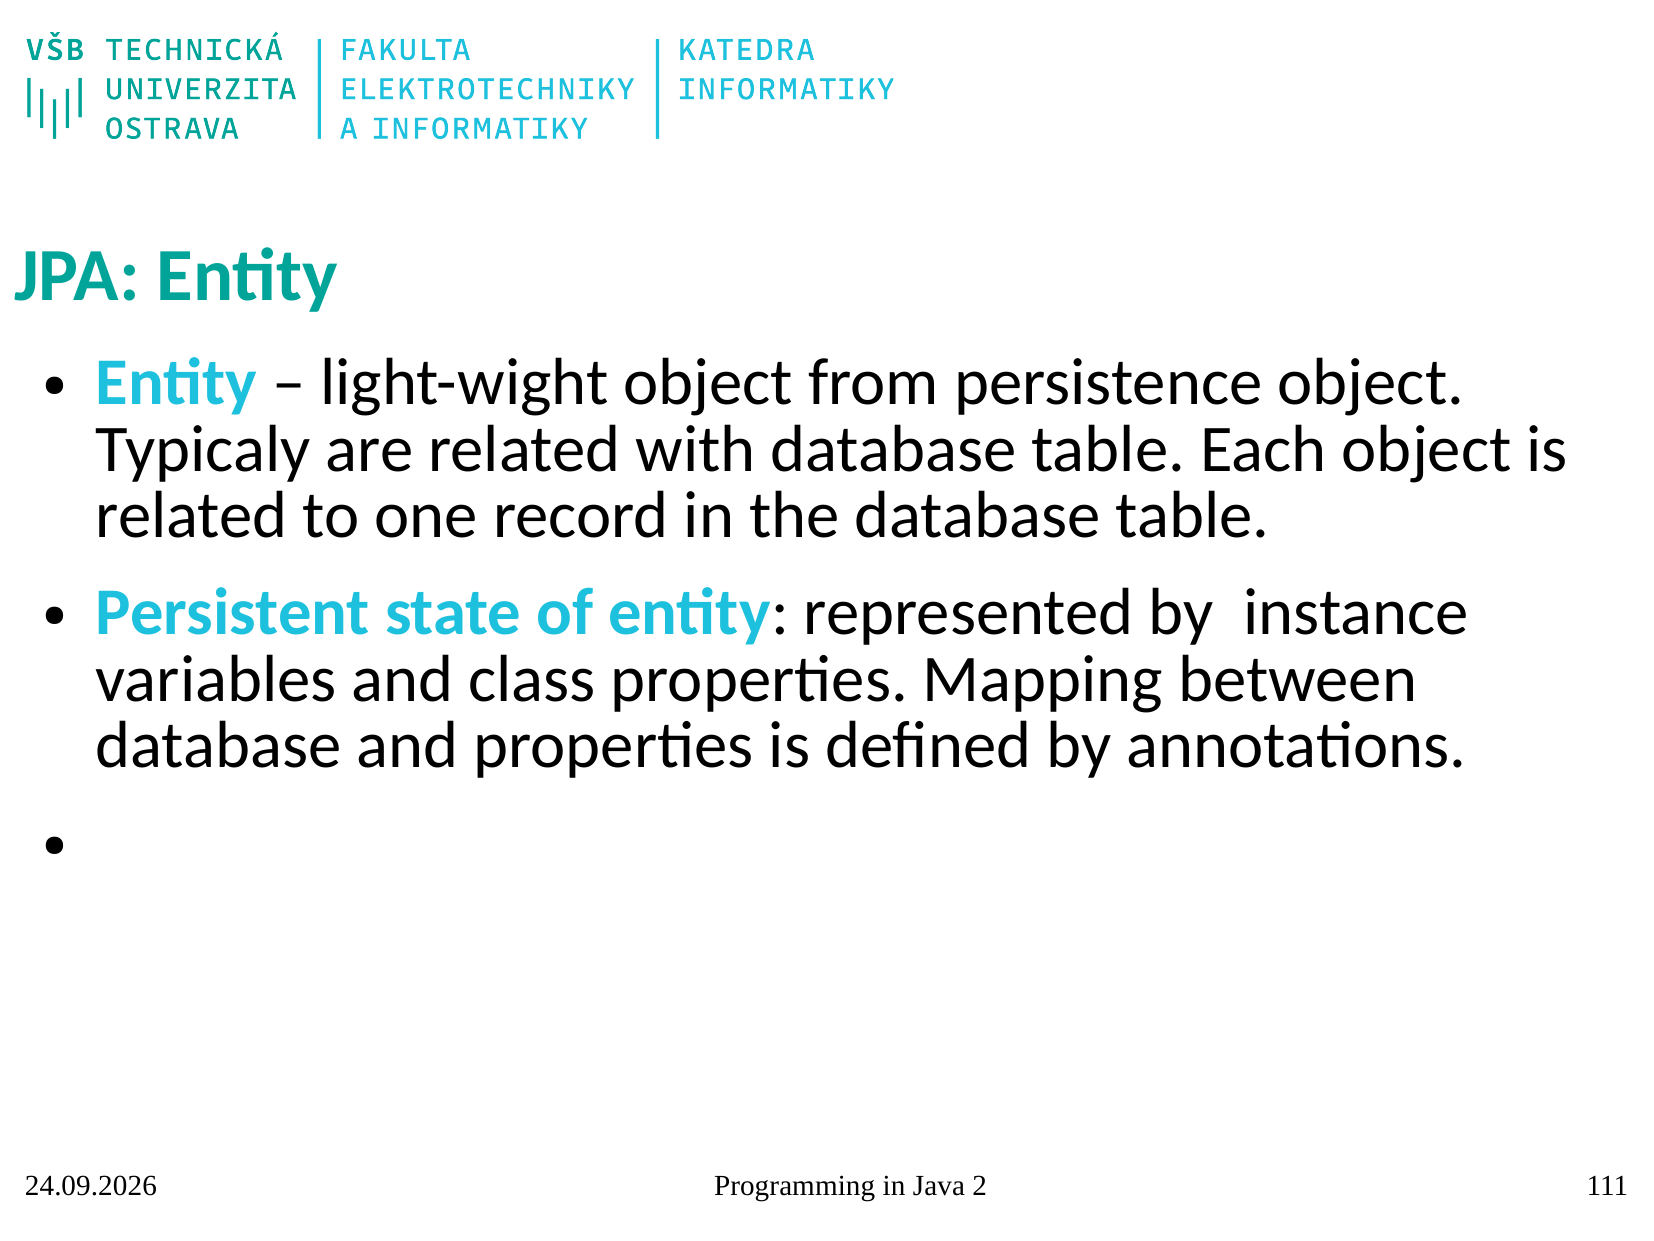

# JPA: Entity
Entity – light-wight object from persistence object. Typicaly are related with database table. Each object is related to one record in the database table.
Persistent state of entity: represented by instance variables and class properties. Mapping between database and properties is defined by annotations.
Programming in Java 2
111